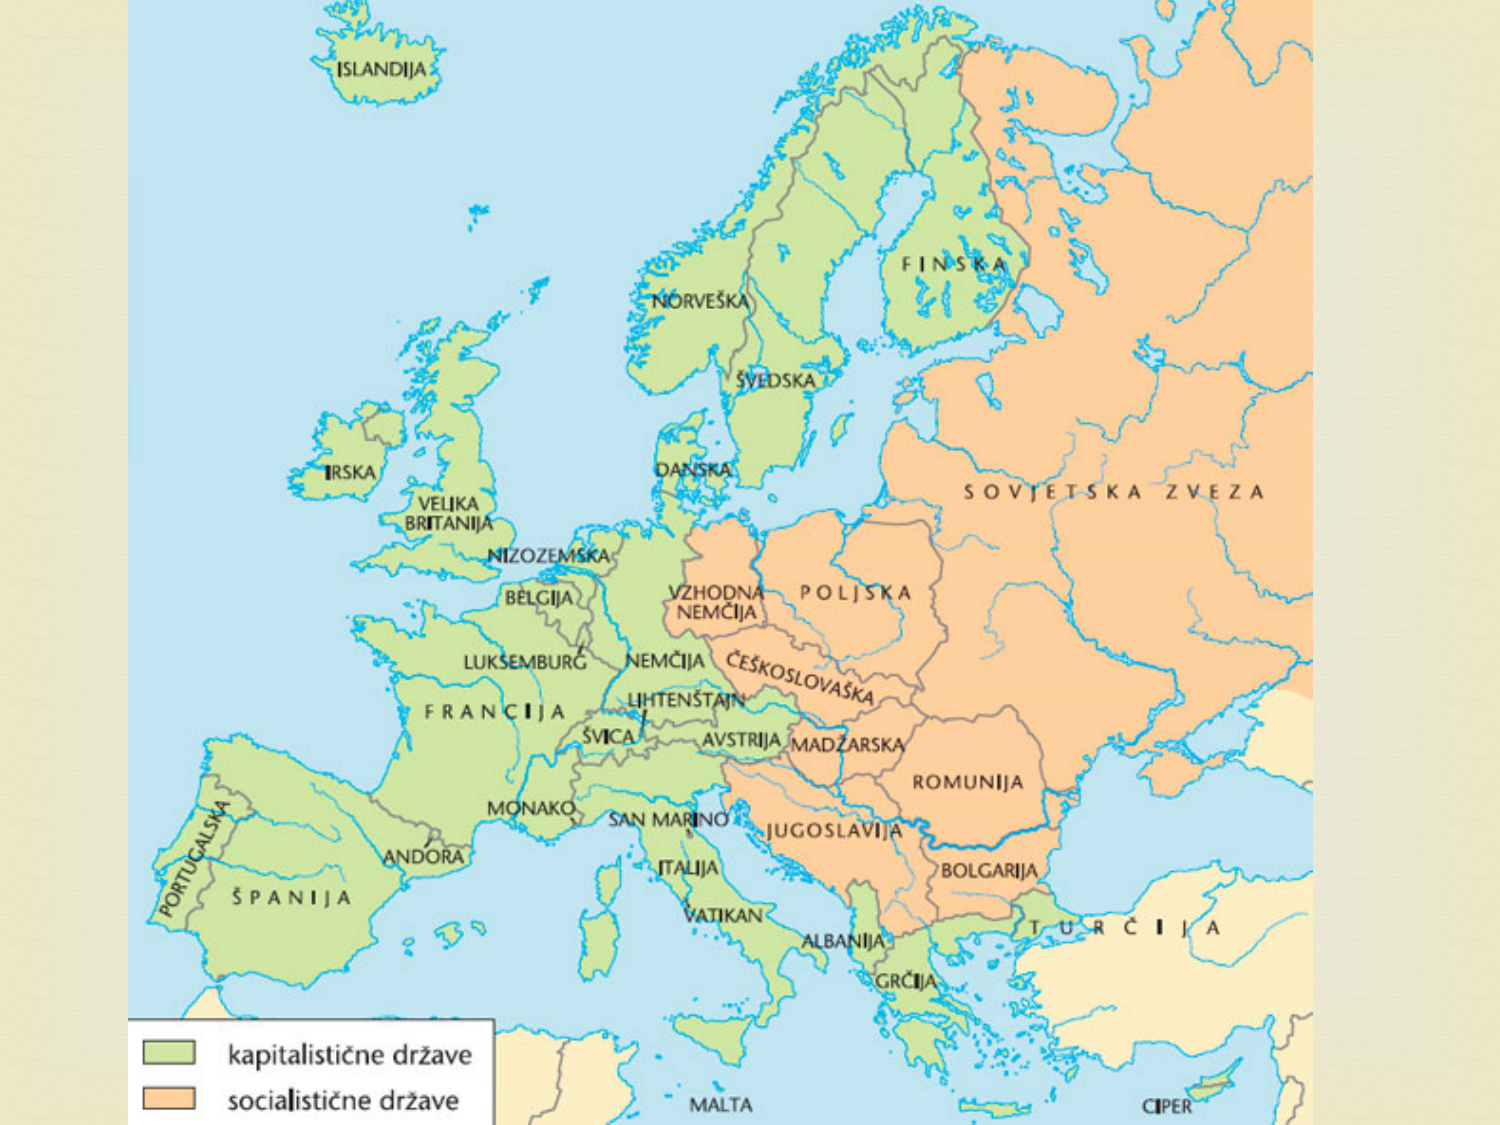

Spremembe pred osamosvojitvijo
# OZEMELJSKE:
padec Berlinskega zidu-1989 (konec hladne vojne)-združitev V in Z Nemčije
POLITIČNE:
Padci komunističnih sistemov po Evropi
smrt Tita(1980) in Edvarda Kardelja(1979)
Spori med Srbi in Albanci na Kosovu